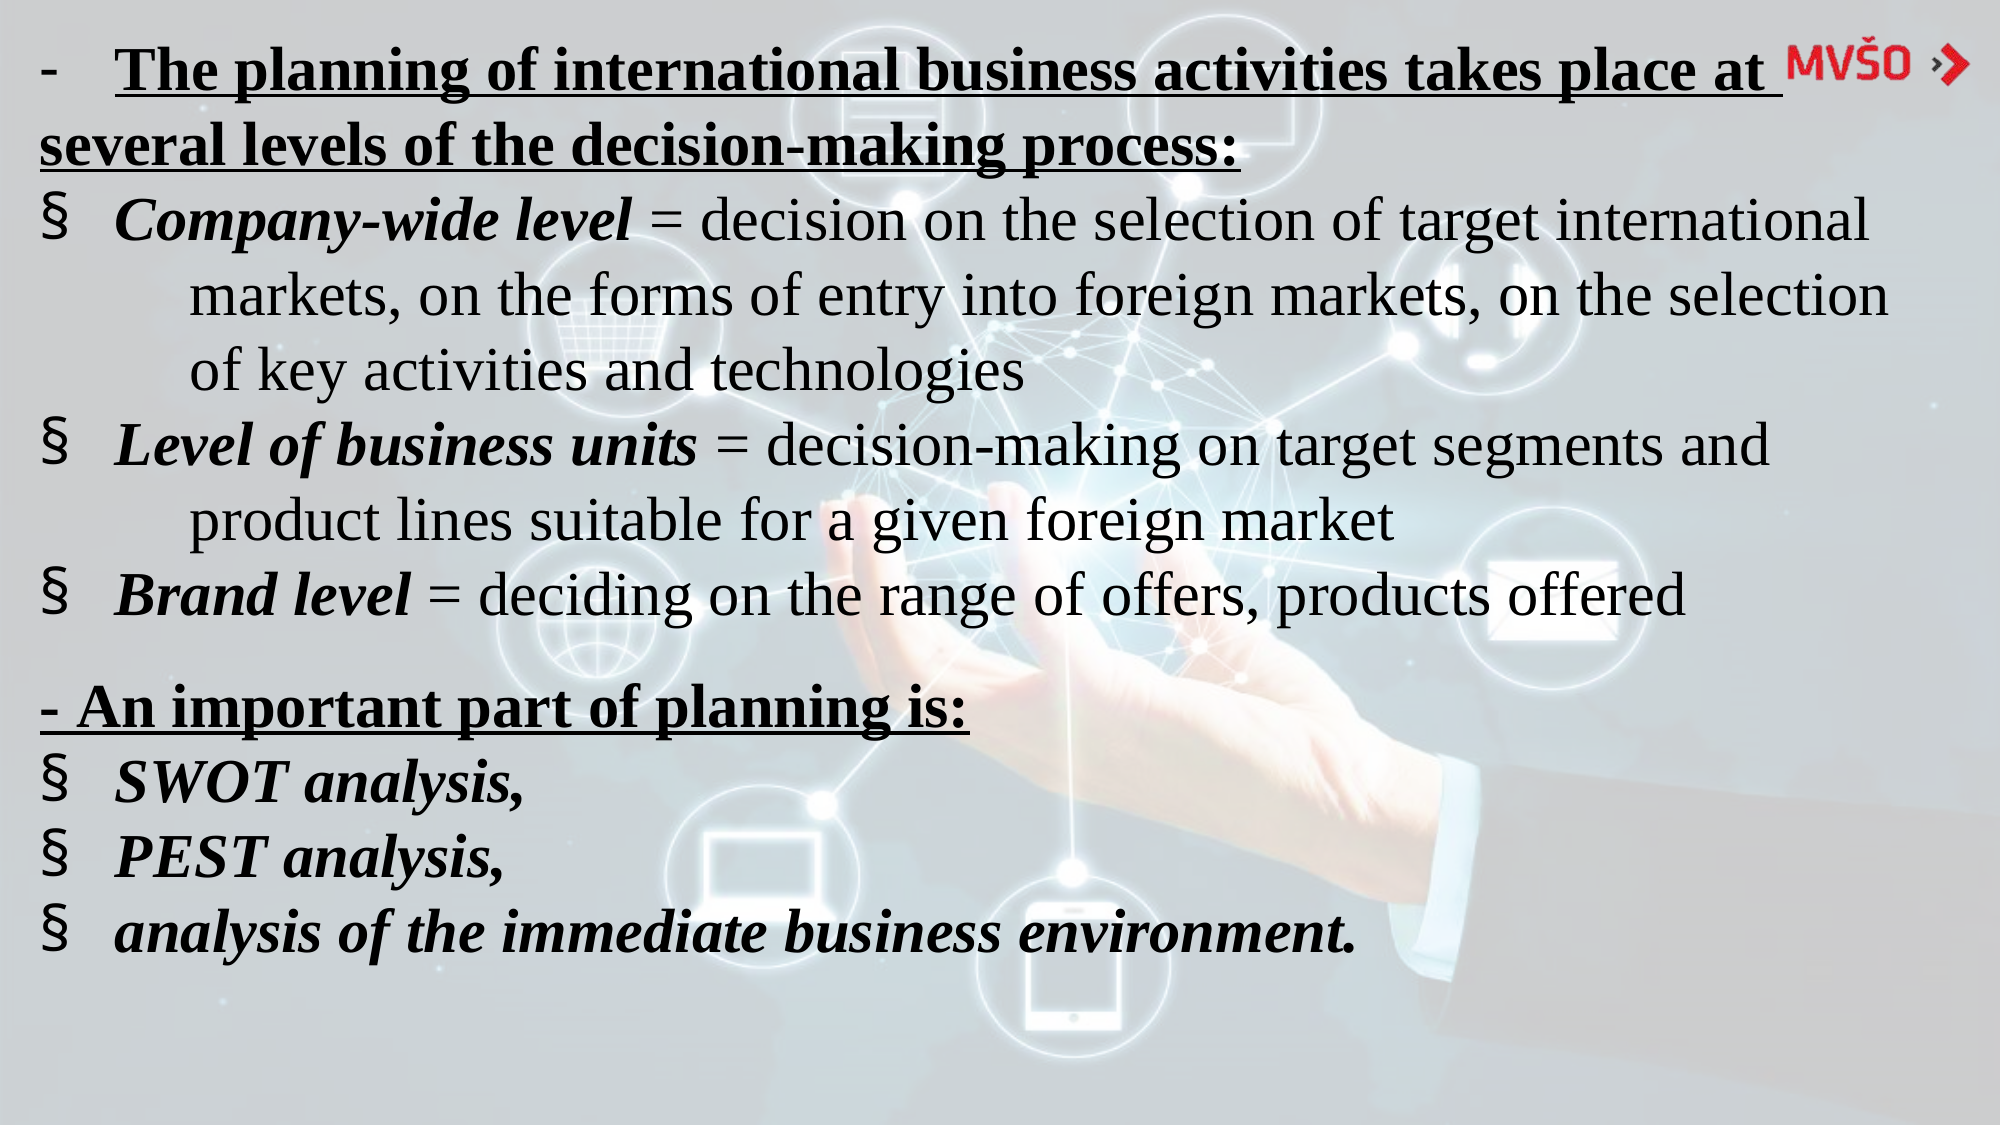

The planning of international business activities takes place at
several levels of the decision-making process:
Company-wide level = decision on the selection of target international markets, on the forms of entry into foreign markets, on the selection of key activities and technologies
Level of business units = decision-making on target segments and product lines suitable for a given foreign market
Brand level = deciding on the range of offers, products offered
- An important part of planning is:
SWOT analysis,
PEST analysis,
analysis of the immediate business environment.